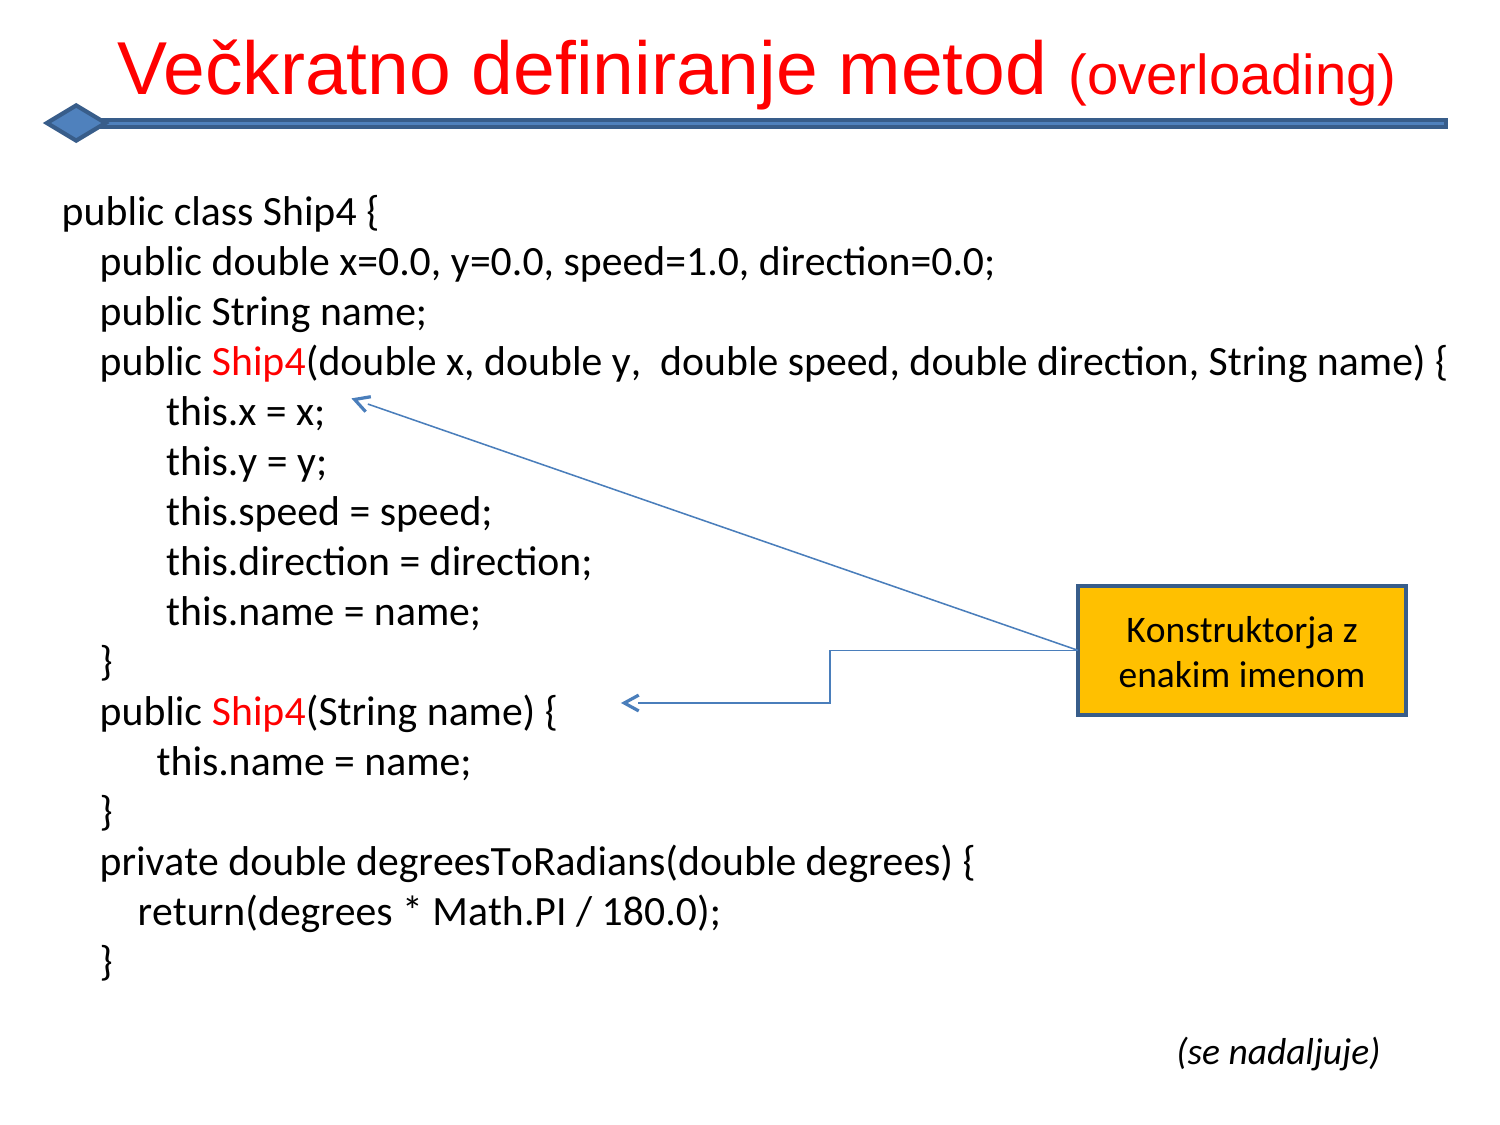

# Večkratno definiranje metod (overloading)
public class Ship4 {
 public double x=0.0, y=0.0, speed=1.0, direction=0.0;
 public String name;
 public Ship4(double x, double y, double speed, double direction, String name) {
 this.x = x;
 this.y = y;
 this.speed = speed;
 this.direction = direction;
 this.name = name;
 }
 public Ship4(String name) {
 this.name = name;
 }
 private double degreesToRadians(double degrees) {
 return(degrees * Math.PI / 180.0);
 }
Konstruktorja z enakim imenom
(se nadaljuje)